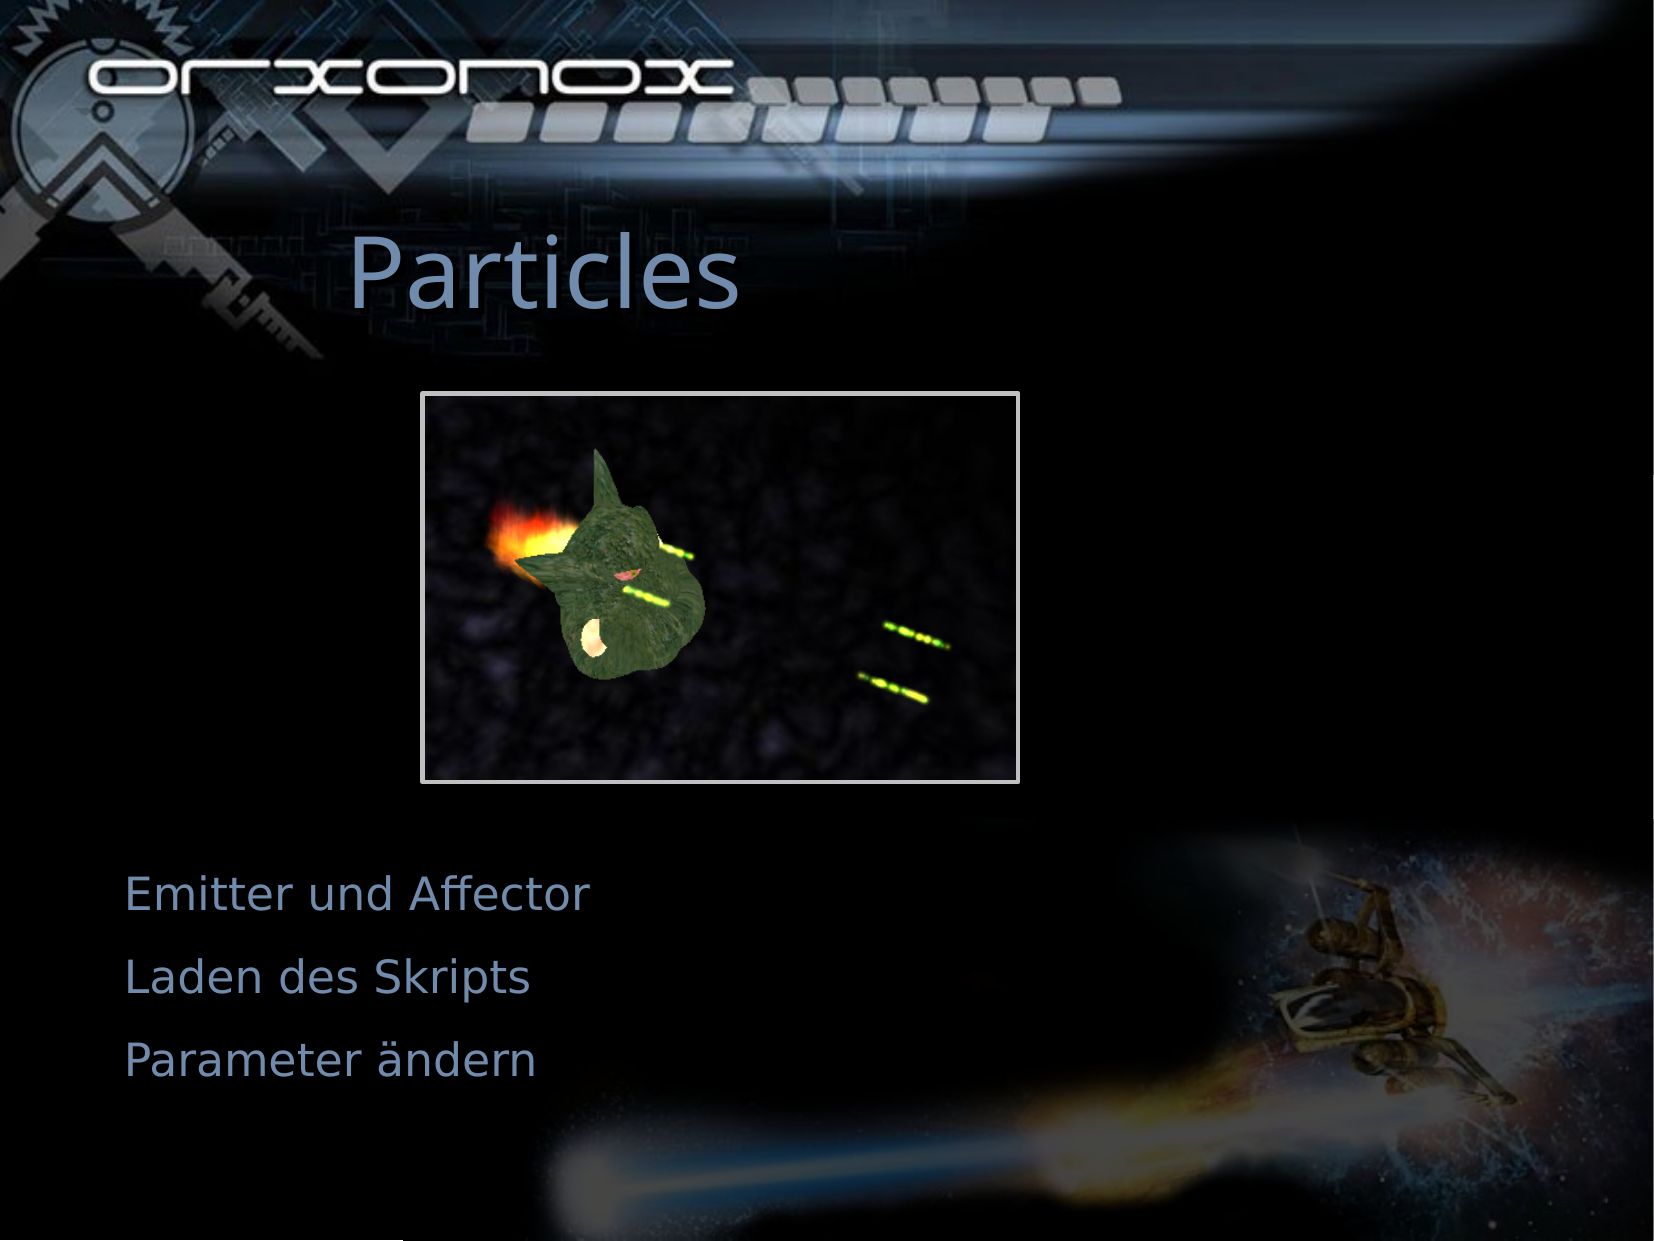

Particles
# Emitter und Affector
Laden des Skripts
Parameter ändern